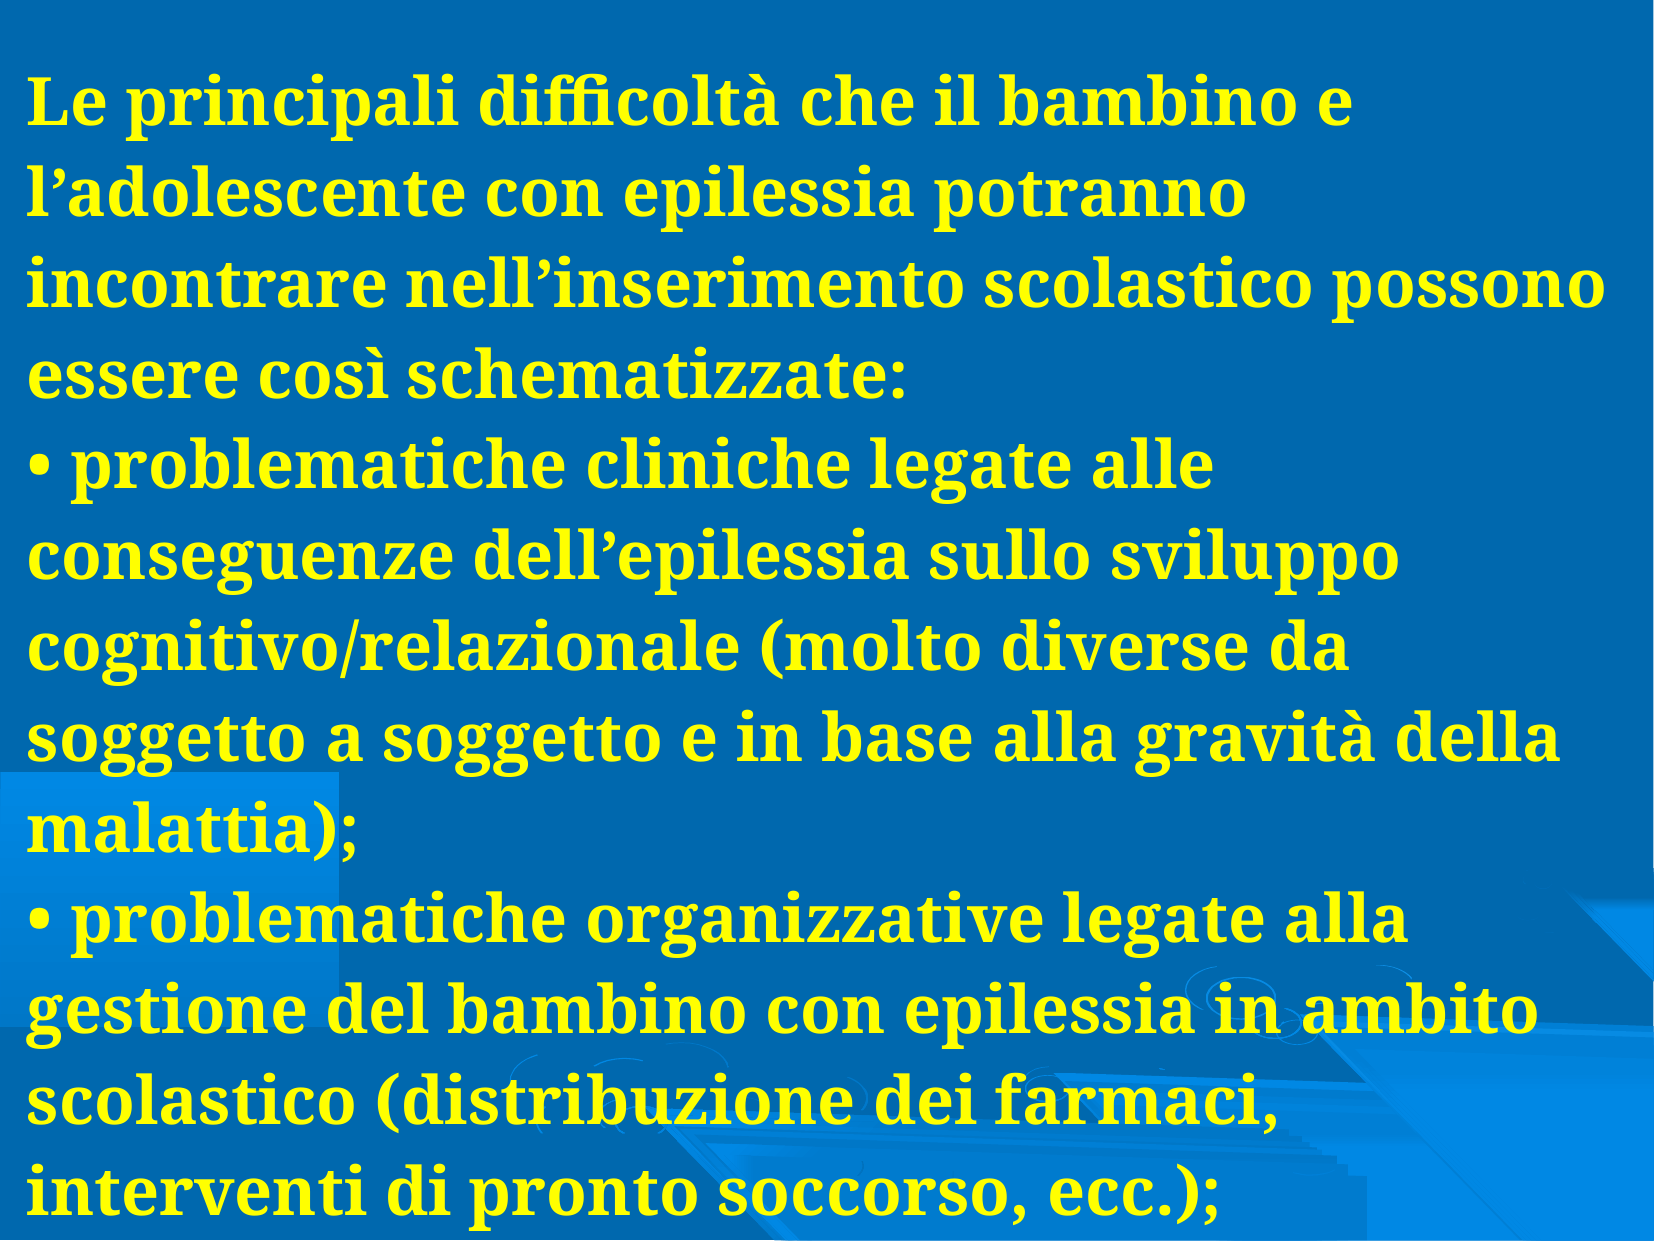

Le principali difficoltà che il bambino e l’adolescente con epilessia potranno incontrare nell’inserimento scolastico possono essere così schematizzate:
• problematiche cliniche legate alle conseguenze dell’epilessia sullo sviluppo cognitivo/relazionale (molto diverse da soggetto a soggetto e in base alla gravità della malattia);
• problematiche organizzative legate alla gestione del bambino con epilessia in ambito scolastico (distribuzione dei farmaci, interventi di pronto soccorso, ecc.);
• problematiche socio-culturali legate allo stigma e alle possibili discriminazioni, dovute soprattutto alla scarsa conoscenza del problema, per quanto attiene alle interazioni con l’apprendimento e la vita di relazione.